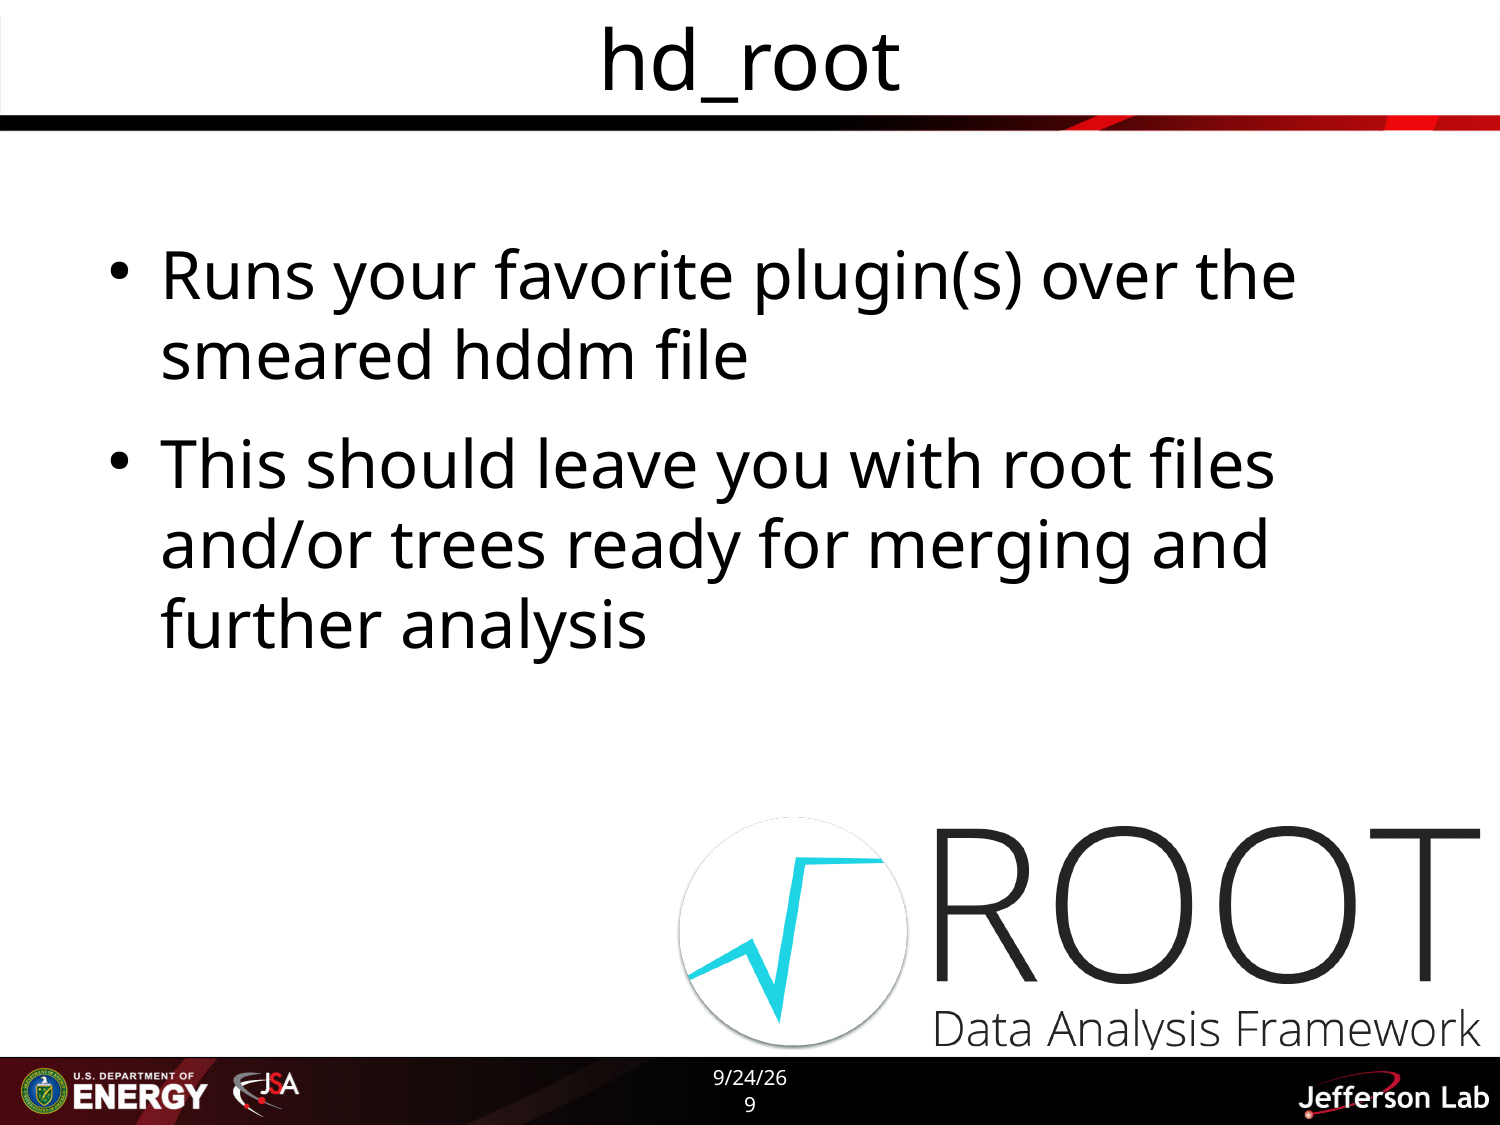

# hd_root
Runs your favorite plugin(s) over the smeared hddm file
This should leave you with root files and/or trees ready for merging and further analysis